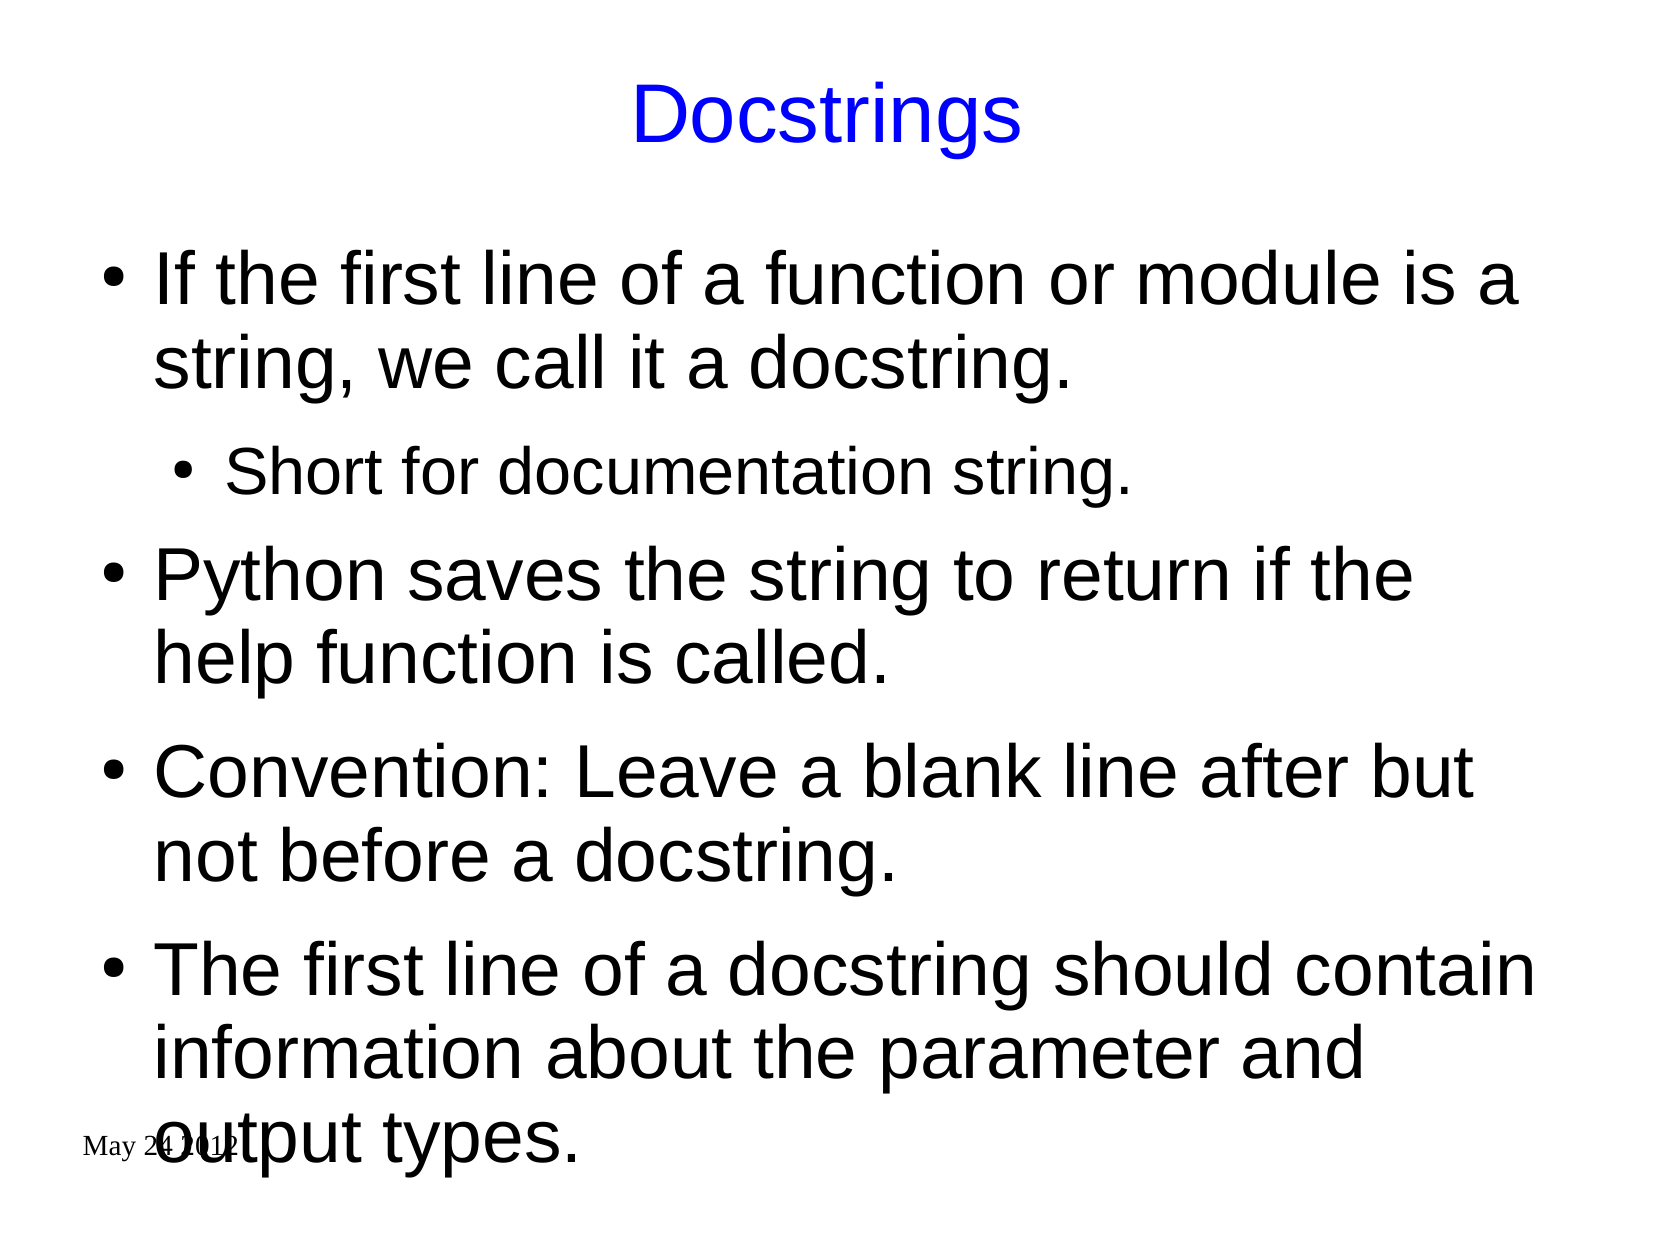

# Docstrings
If the first line of a function or module is a string, we call it a docstring.
Short for documentation string.
Python saves the string to return if the help function is called.
Convention: Leave a blank line after but not before a docstring.
The first line of a docstring should contain information about the parameter and output types.
May 24 2012